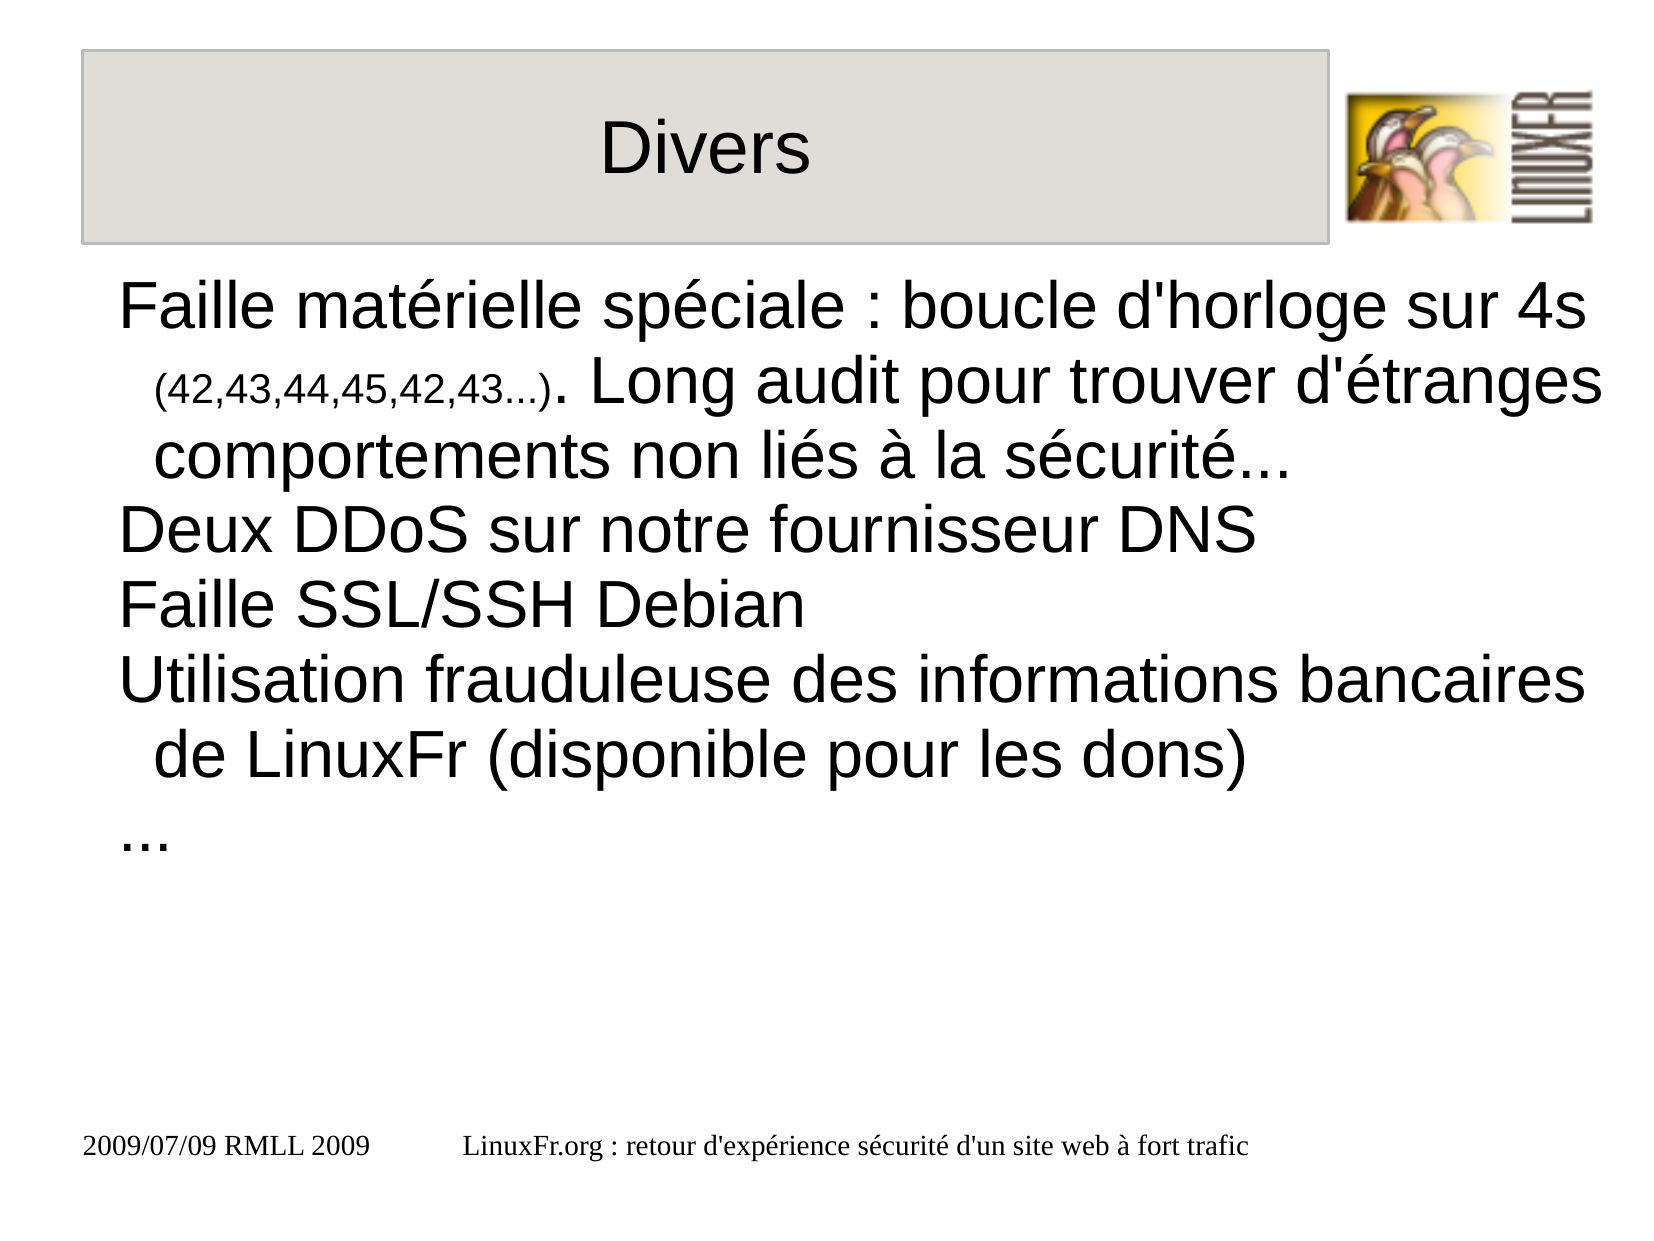

# Divers
Faille matérielle spéciale : boucle d'horloge sur 4s (42,43,44,45,42,43...). Long audit pour trouver d'étranges comportements non liés à la sécurité...
Deux DDoS sur notre fournisseur DNS
Faille SSL/SSH Debian
Utilisation frauduleuse des informations bancaires de LinuxFr (disponible pour les dons)
...